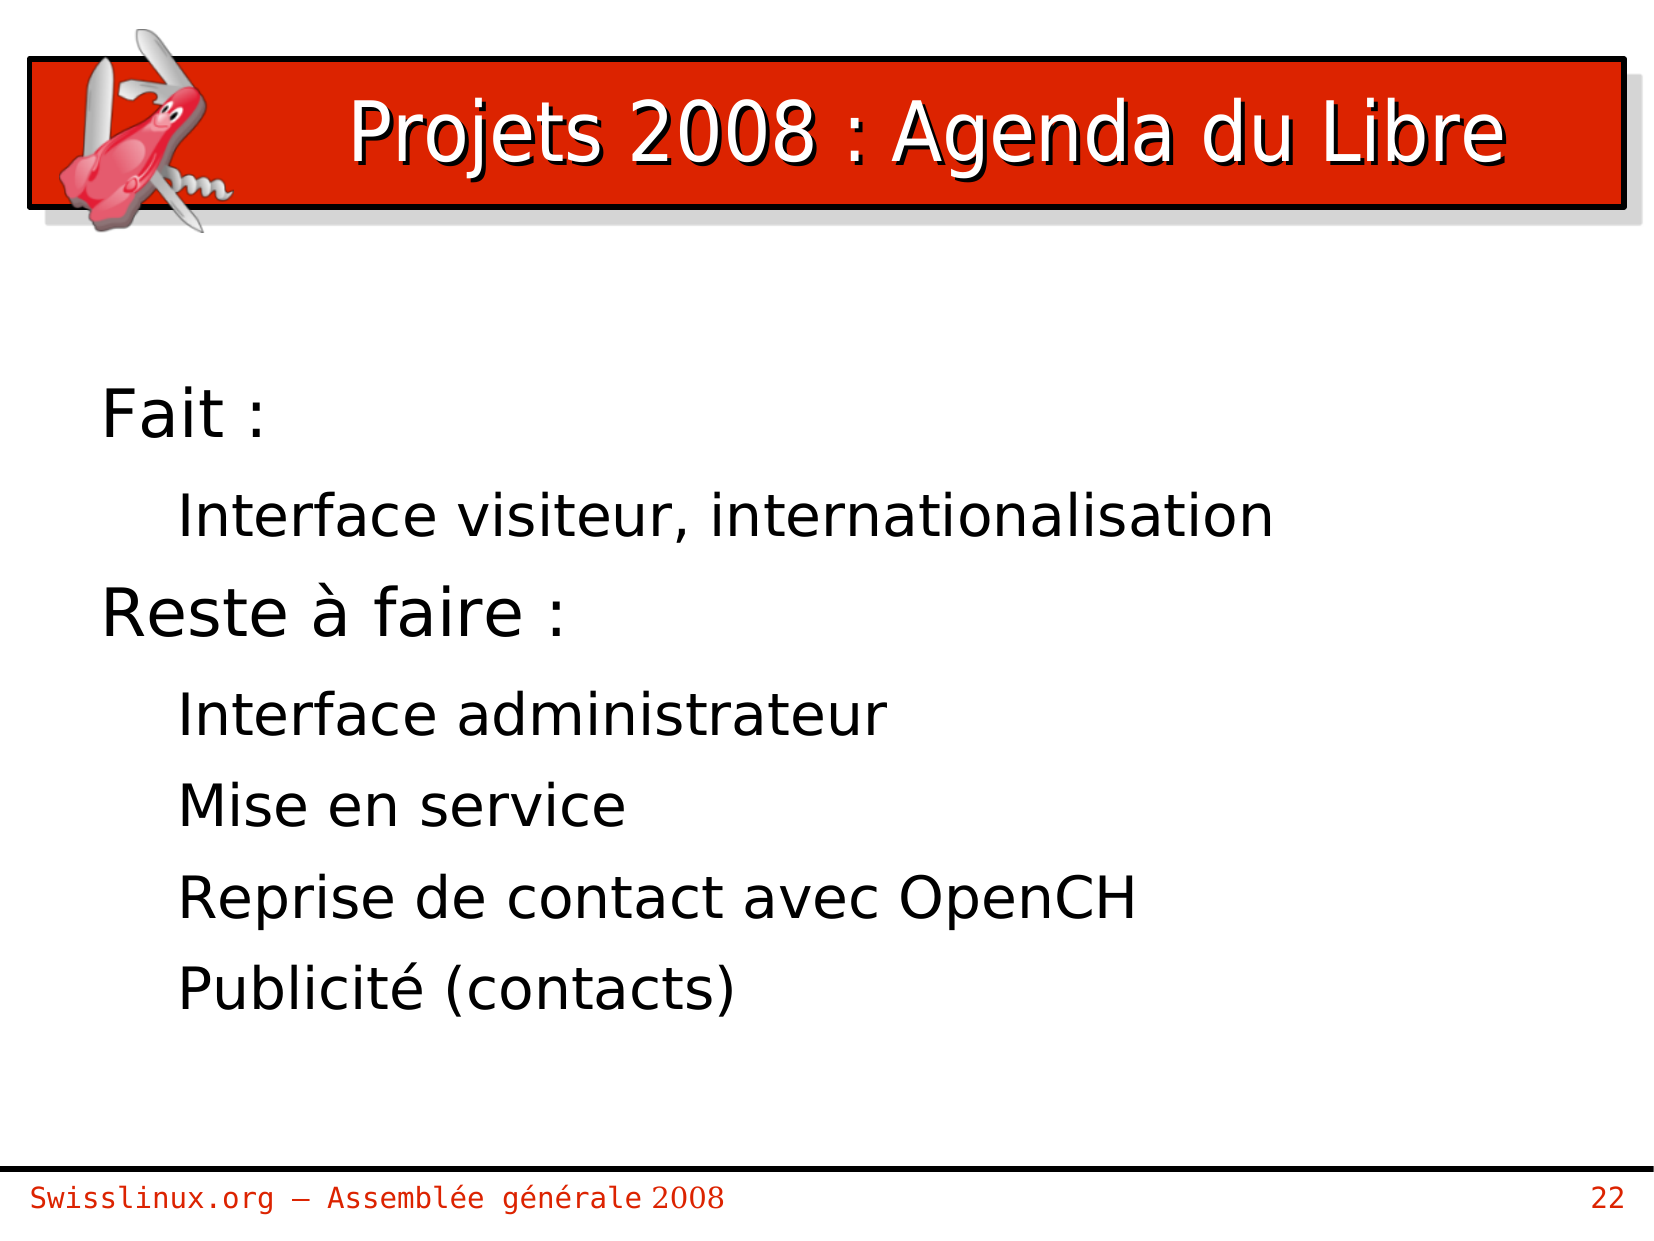

# Projets 2008 : Agenda du Libre
Fait :
Interface visiteur, internationalisation
Reste à faire :
Interface administrateur
Mise en service
Reprise de contact avec OpenCH
Publicité (contacts)
26 Janvier 2007
22